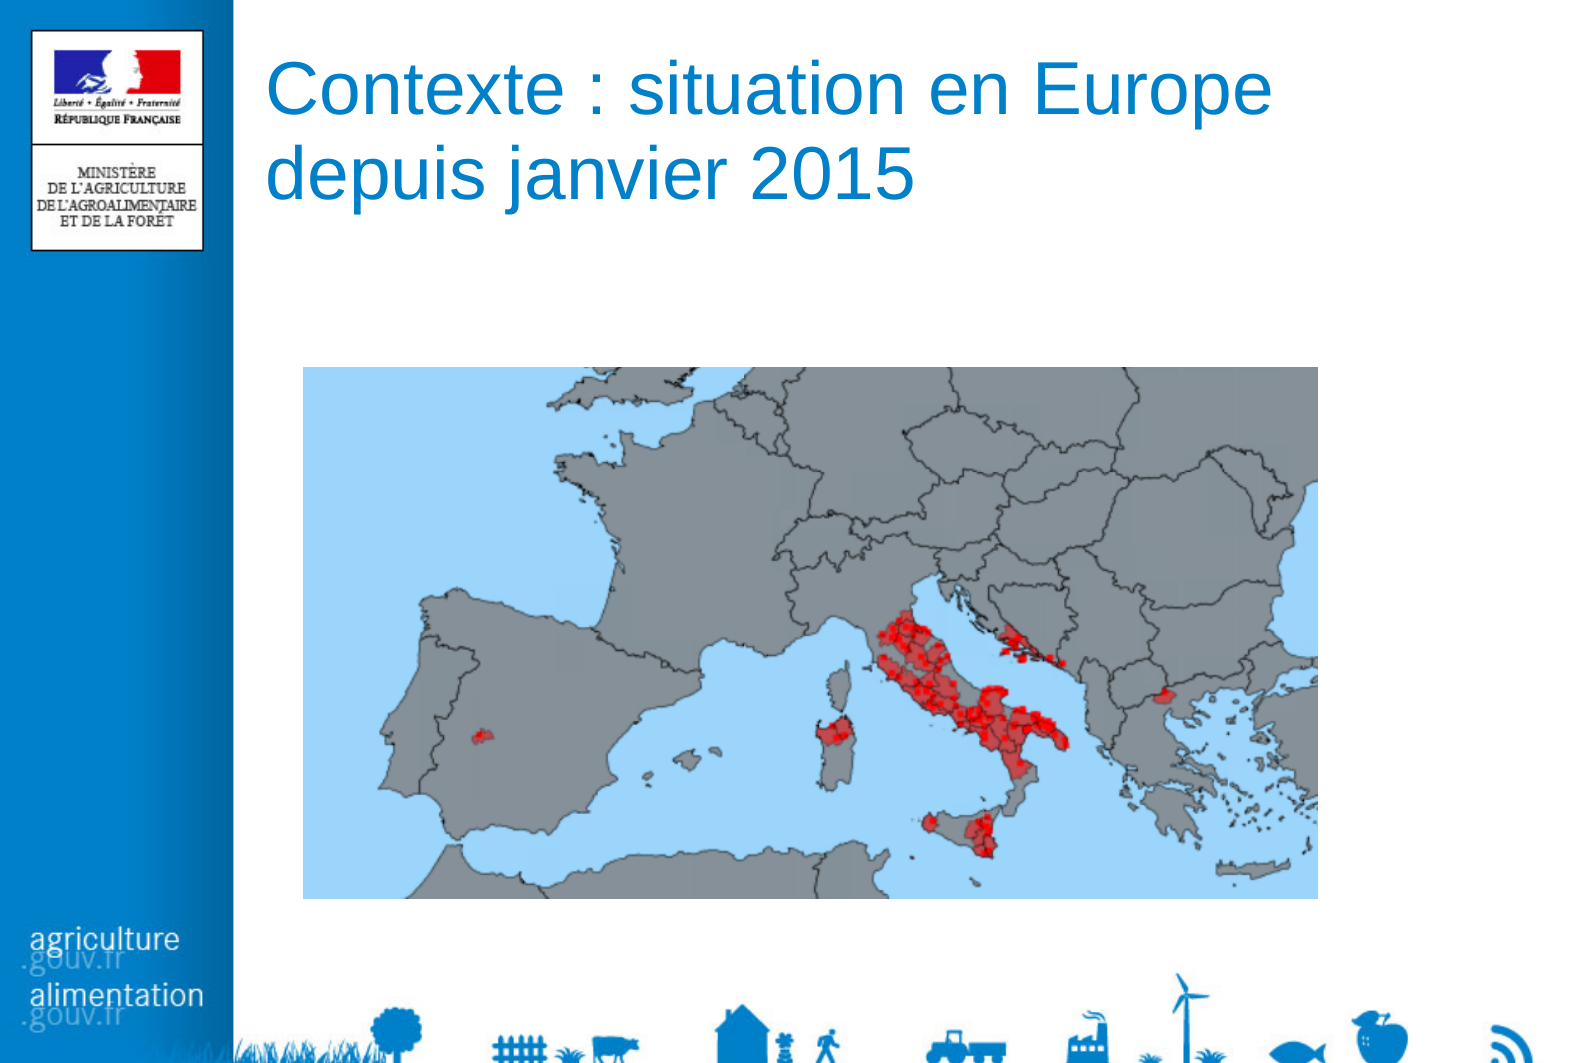

# Contexte : situation en Europe  depuis janvier 2015